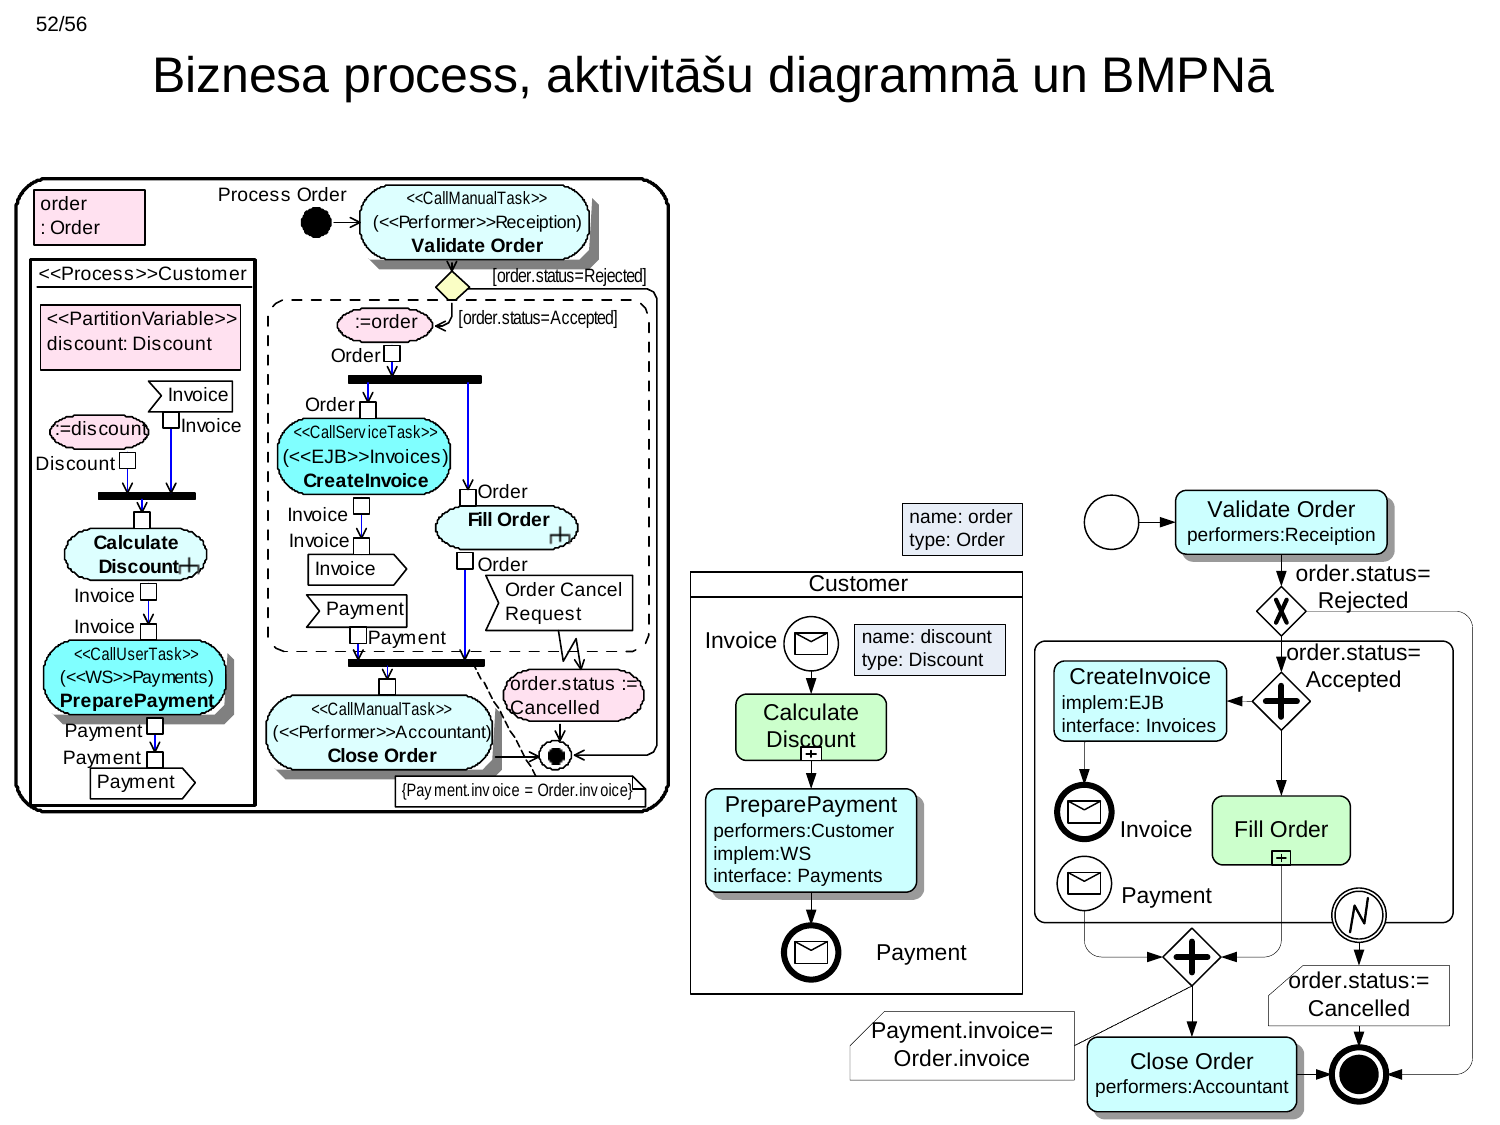

52
# Biznesa process, aktivitāšu diagrammā un BMPNā